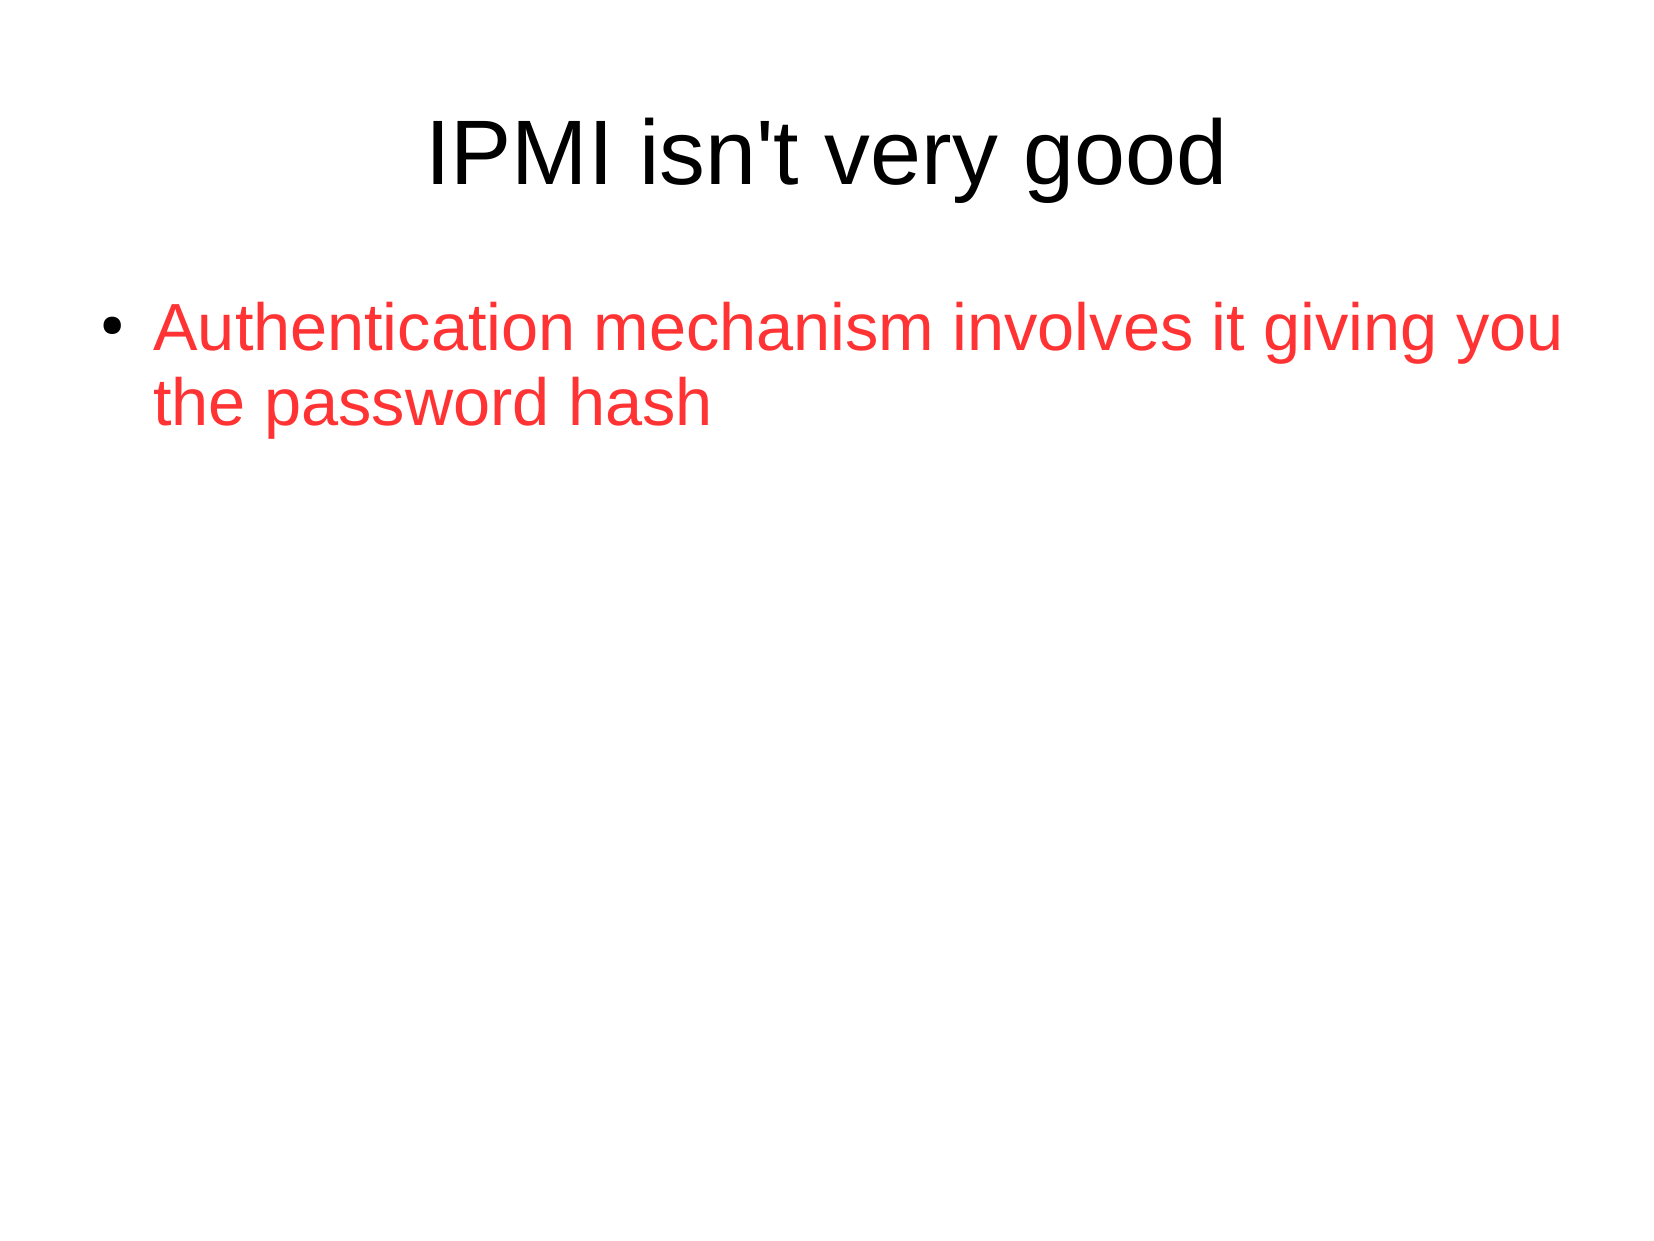

# IPMI isn't very good
Authentication mechanism involves it giving you the password hash